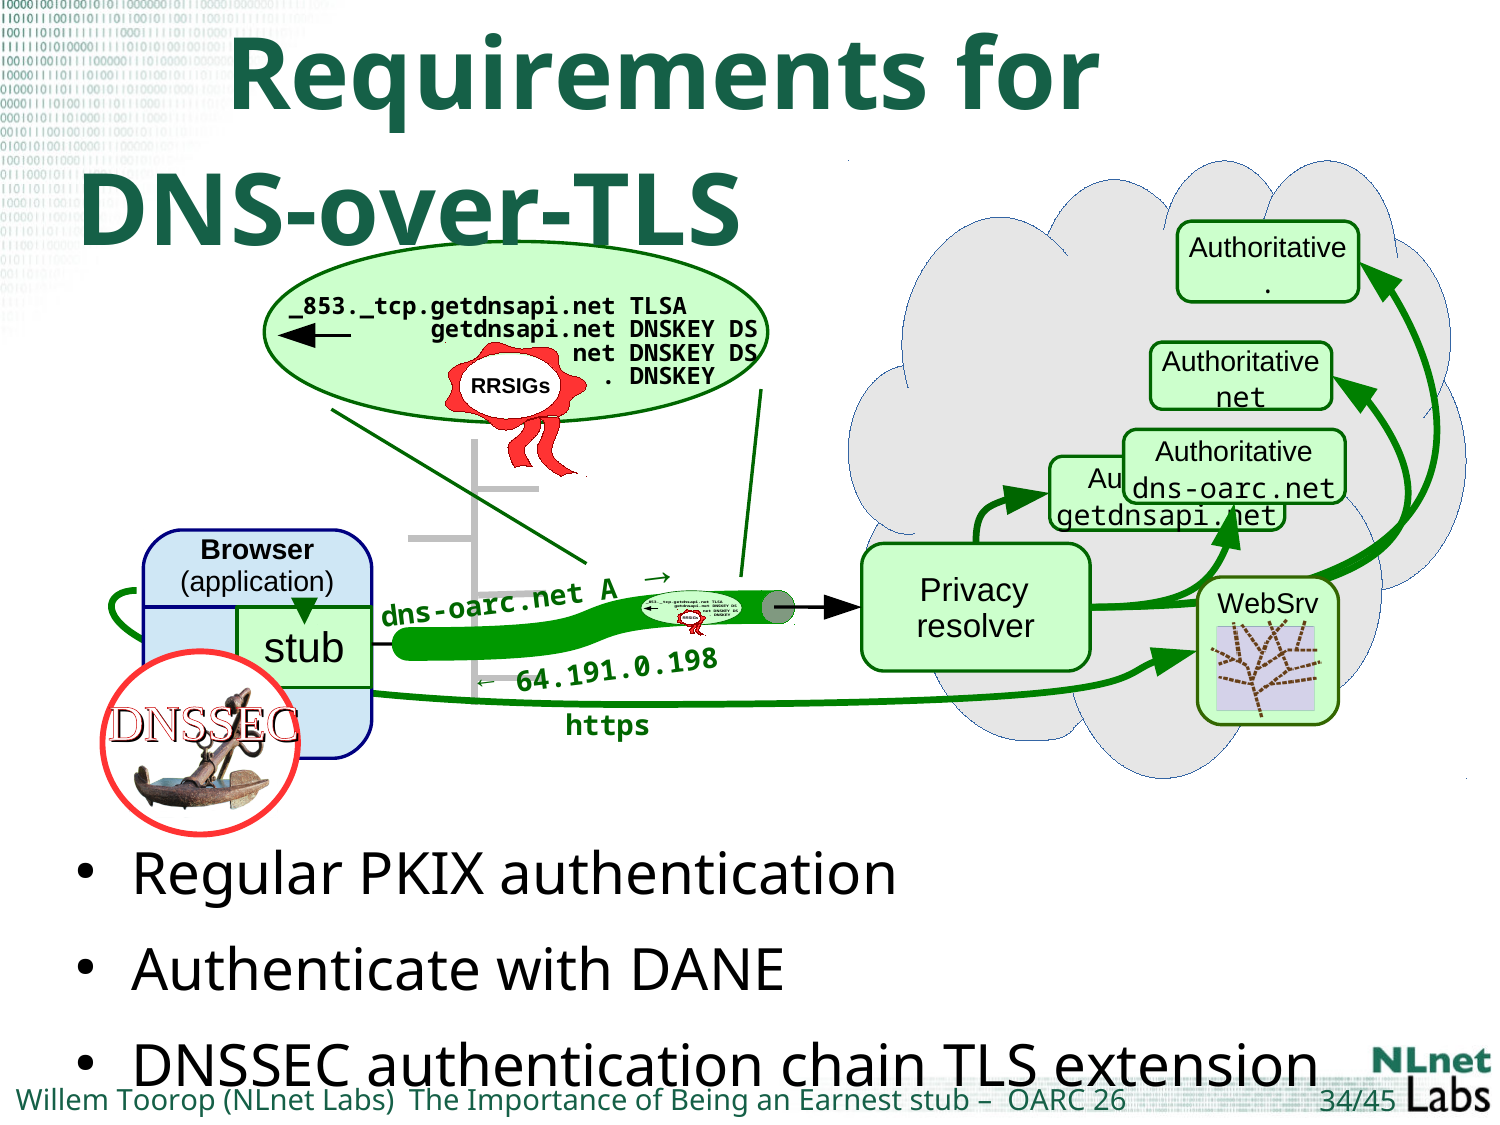

# Requirements for DNS-over-TLS
Authoritative
.
_853._
tcp.getdnsapi.net TLSA
getdnsapi.net DNSKEY DS
net DNSKEY DS
Authoritative
. DNSKEY
RRSIGs
net
Authoritative
Authoritative
dns-oarc.net
getdnsapi.net
Browser
→
(application)
Privacy
dns-oarc.net A
WebSrv
_853._
tcp.getdnsapi.net TLSA
getdnsapi.net DNSKEY DS
resolver
net DNSKEY DS
. DNSKEY
RRSIGs
stub
64.191.0.198
DNSSEC
←
https
OS
Regular PKIX authentication
Authenticate with DANE
DNSSEC authentication chain TLS extension